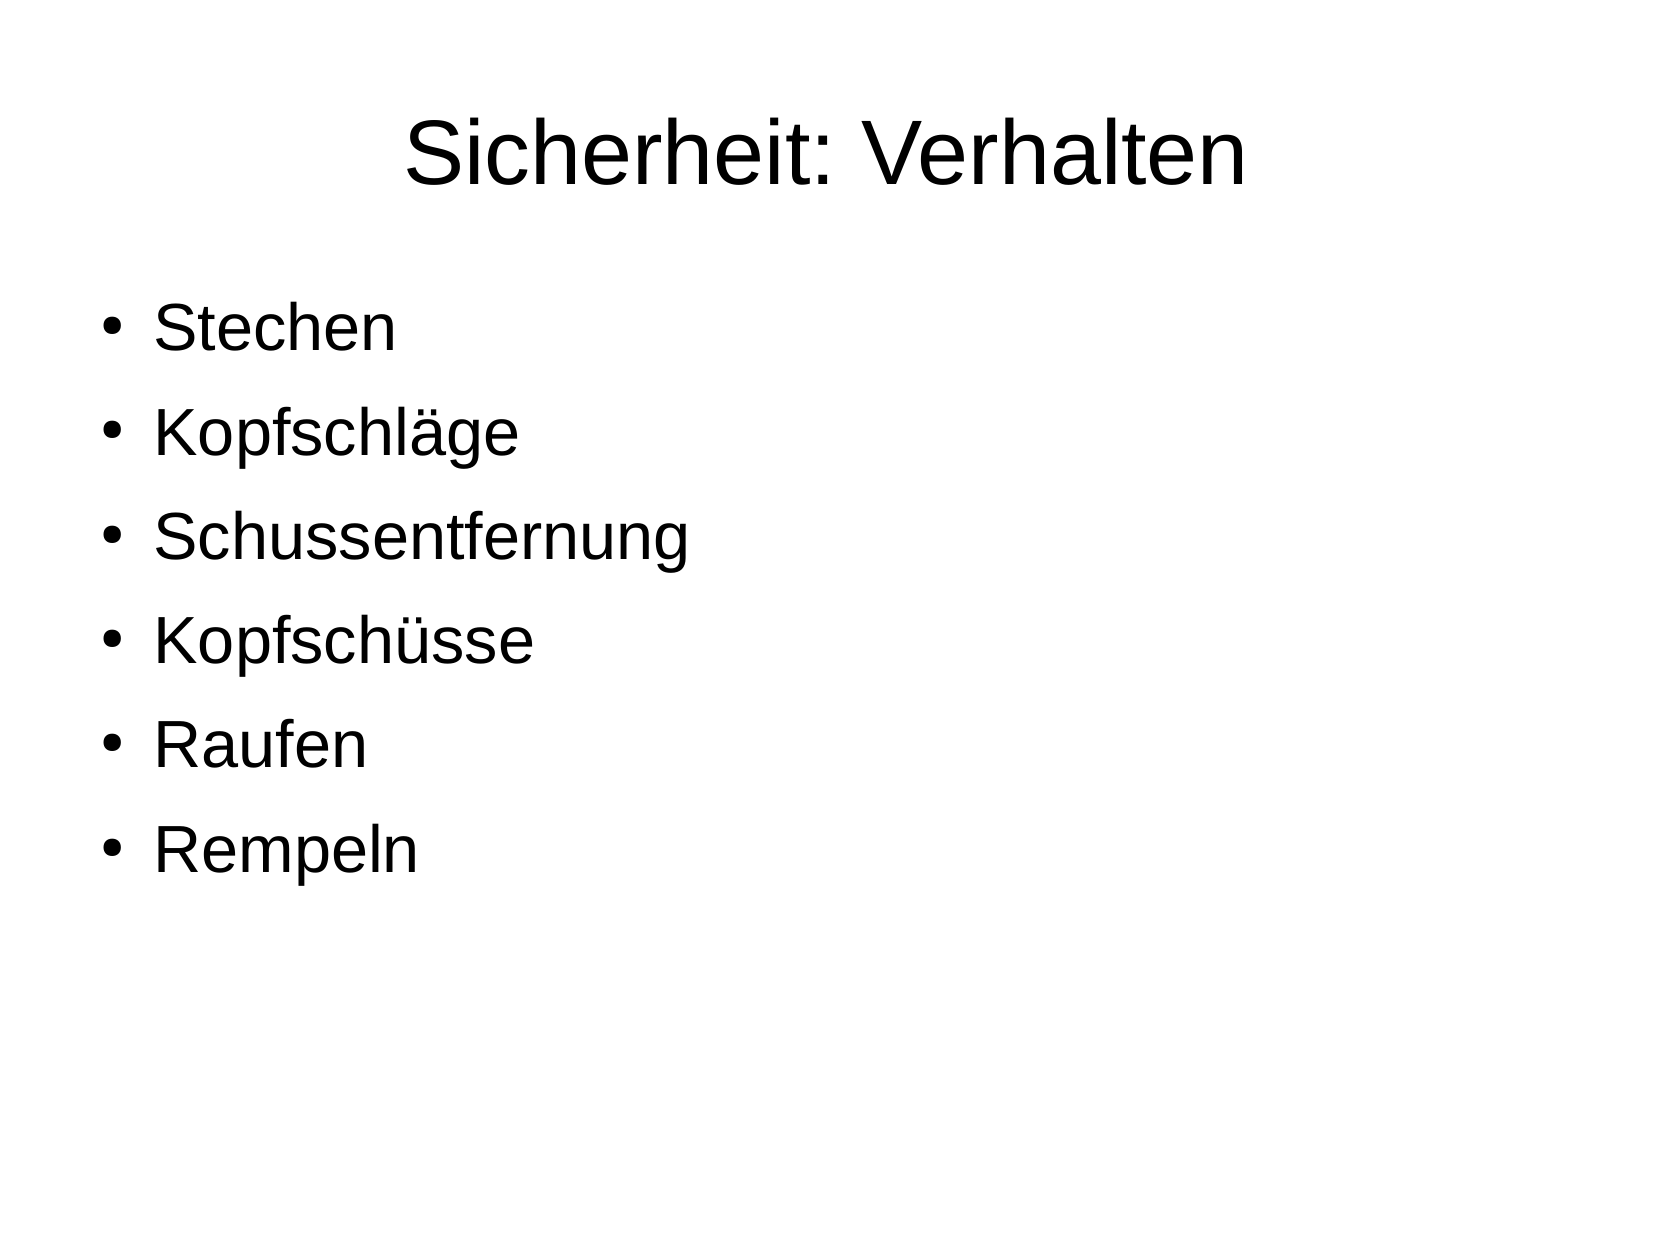

# Sicherheit: Verhalten
Stechen
Kopfschläge
Schussentfernung
Kopfschüsse
Raufen
Rempeln